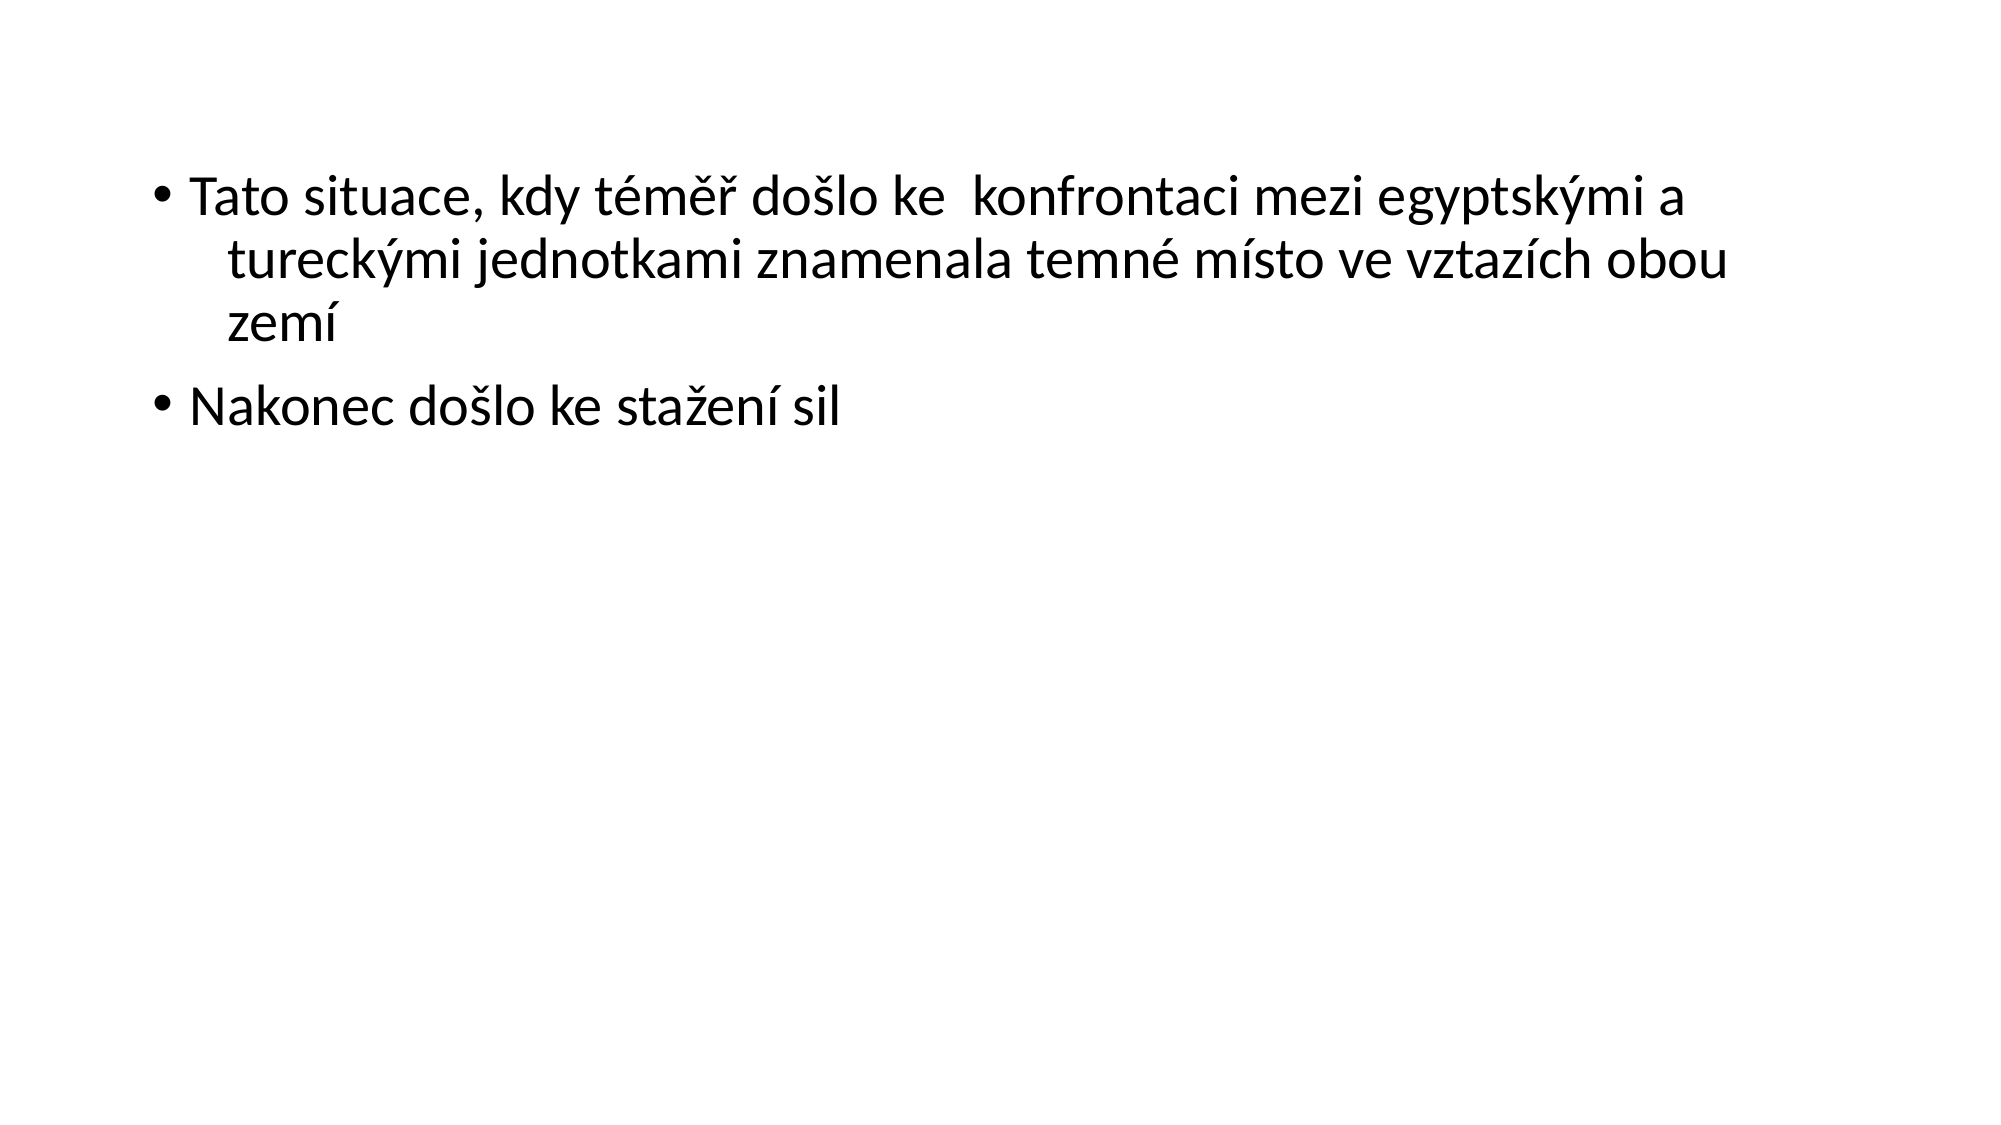

#
Tato situace, kdy téměř došlo ke konfrontaci mezi egyptskými a tureckými jednotkami znamenala temné místo ve vztazích obou zemí
Nakonec došlo ke stažení sil